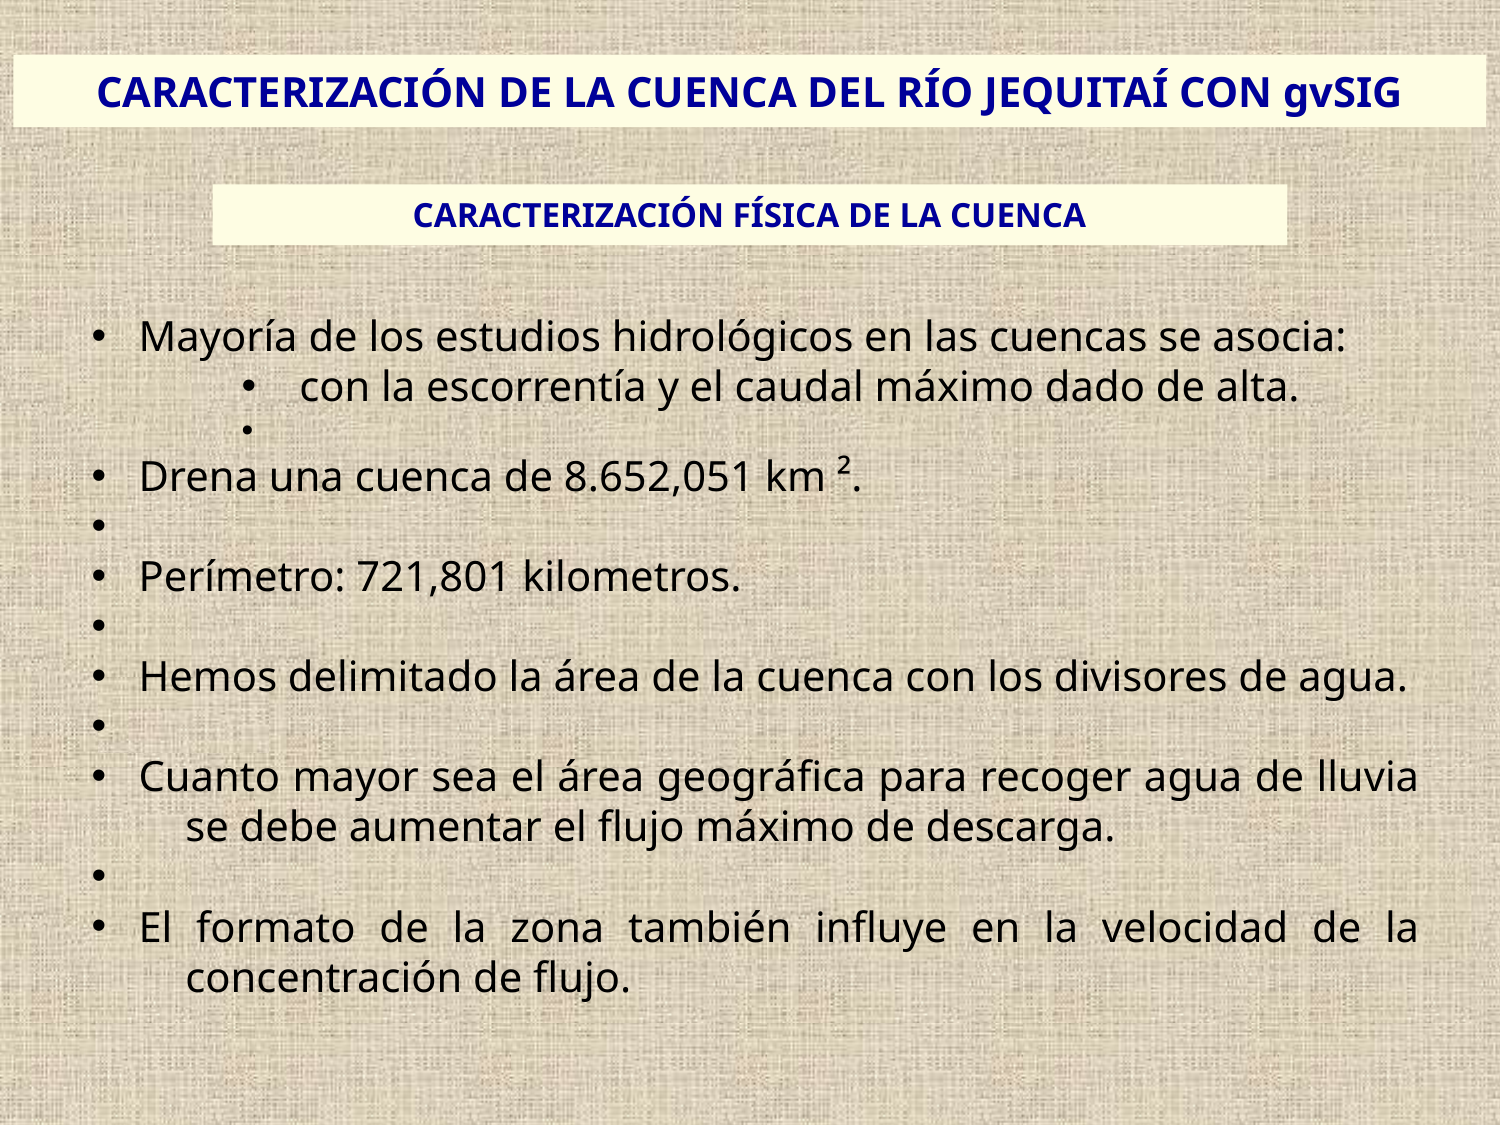

CARACTERIZACIÓN DE LA CUENCA DEL RÍO JEQUITAÍ CON gvSIG
CARACTERIZACIÓN FÍSICA DE LA CUENCA
Mayoría de los estudios hidrológicos en las cuencas se asocia:
 con la escorrentía y el caudal máximo dado de alta.
Drena una cuenca de 8.652,051 km ².
Perímetro: 721,801 kilometros.
Hemos delimitado la área de la cuenca con los divisores de agua.
Cuanto mayor sea el área geográfica para recoger agua de lluvia se debe aumentar el flujo máximo de descarga.
El formato de la zona también influye en la velocidad de la concentración de flujo.